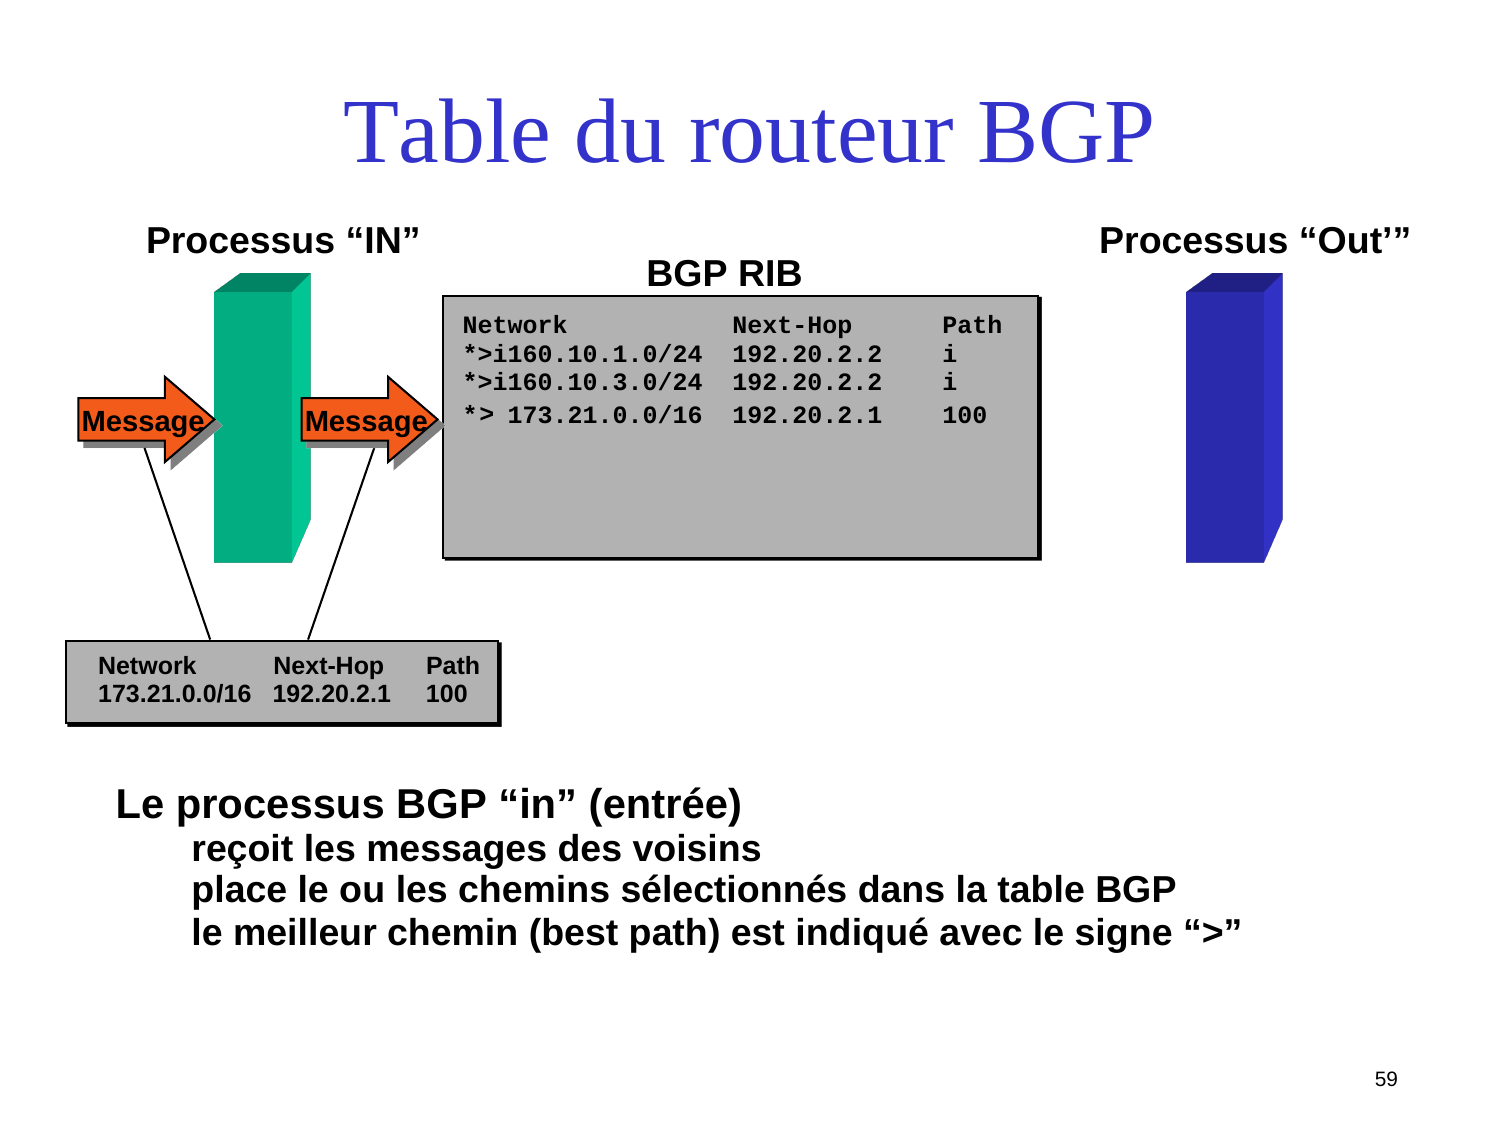

# Table du routeur BGP
Processus “IN”
Processus “Out’”
BGP RIB
Network Next-Hop Path
*>i160.10.1.0/24 192.20.2.2 i
*>i160.10.3.0/24 192.20.2.2 i
Message
Message
>
* 173.21.0.0/16 192.20.2.1 100
Network Next-Hop Path
173.21.0.0/16 192.20.2.1 100
Le processus BGP “in” (entrée)
reçoit les messages des voisins
place le ou les chemins sélectionnés dans la table BGP
le meilleur chemin (best path) est indiqué avec le signe “>”